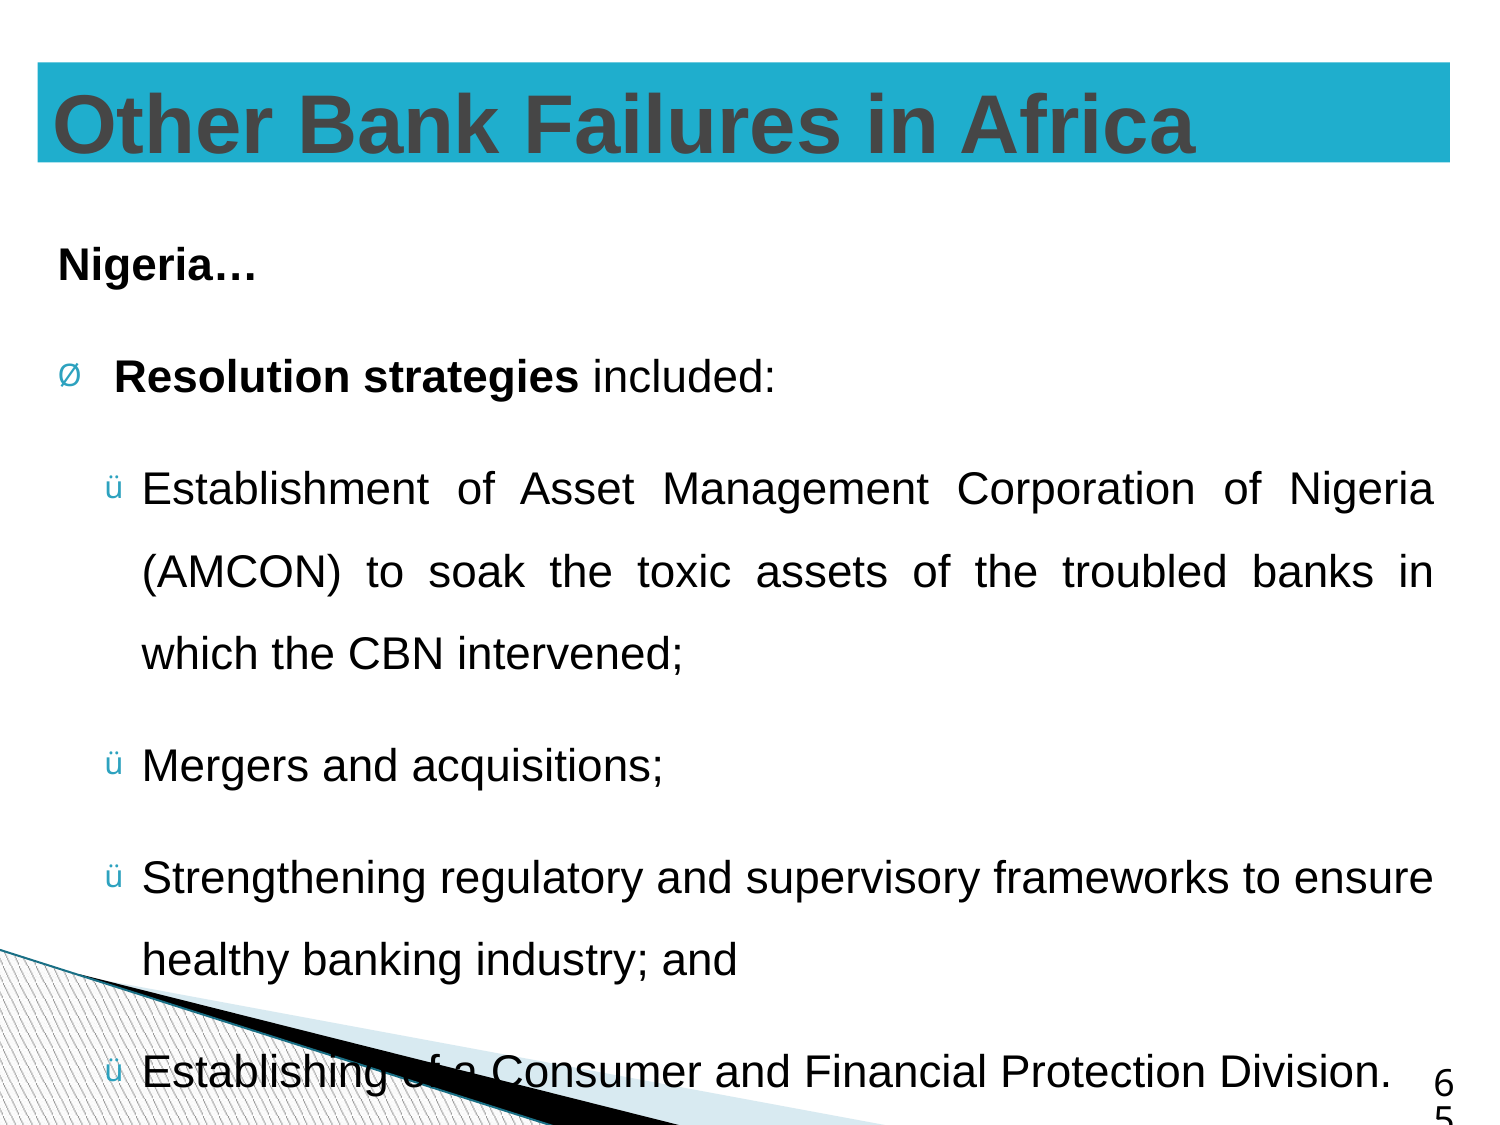

Other Bank Failures in Africa
# Nigeria…
Resolution strategies included:
Establishment of Asset Management Corporation of Nigeria (AMCON) to soak the toxic assets of the troubled banks in which the CBN intervened;
Mergers and acquisitions;
Strengthening regulatory and supervisory frameworks to ensure healthy banking industry; and
Establishing of a Consumer and Financial Protection Division.